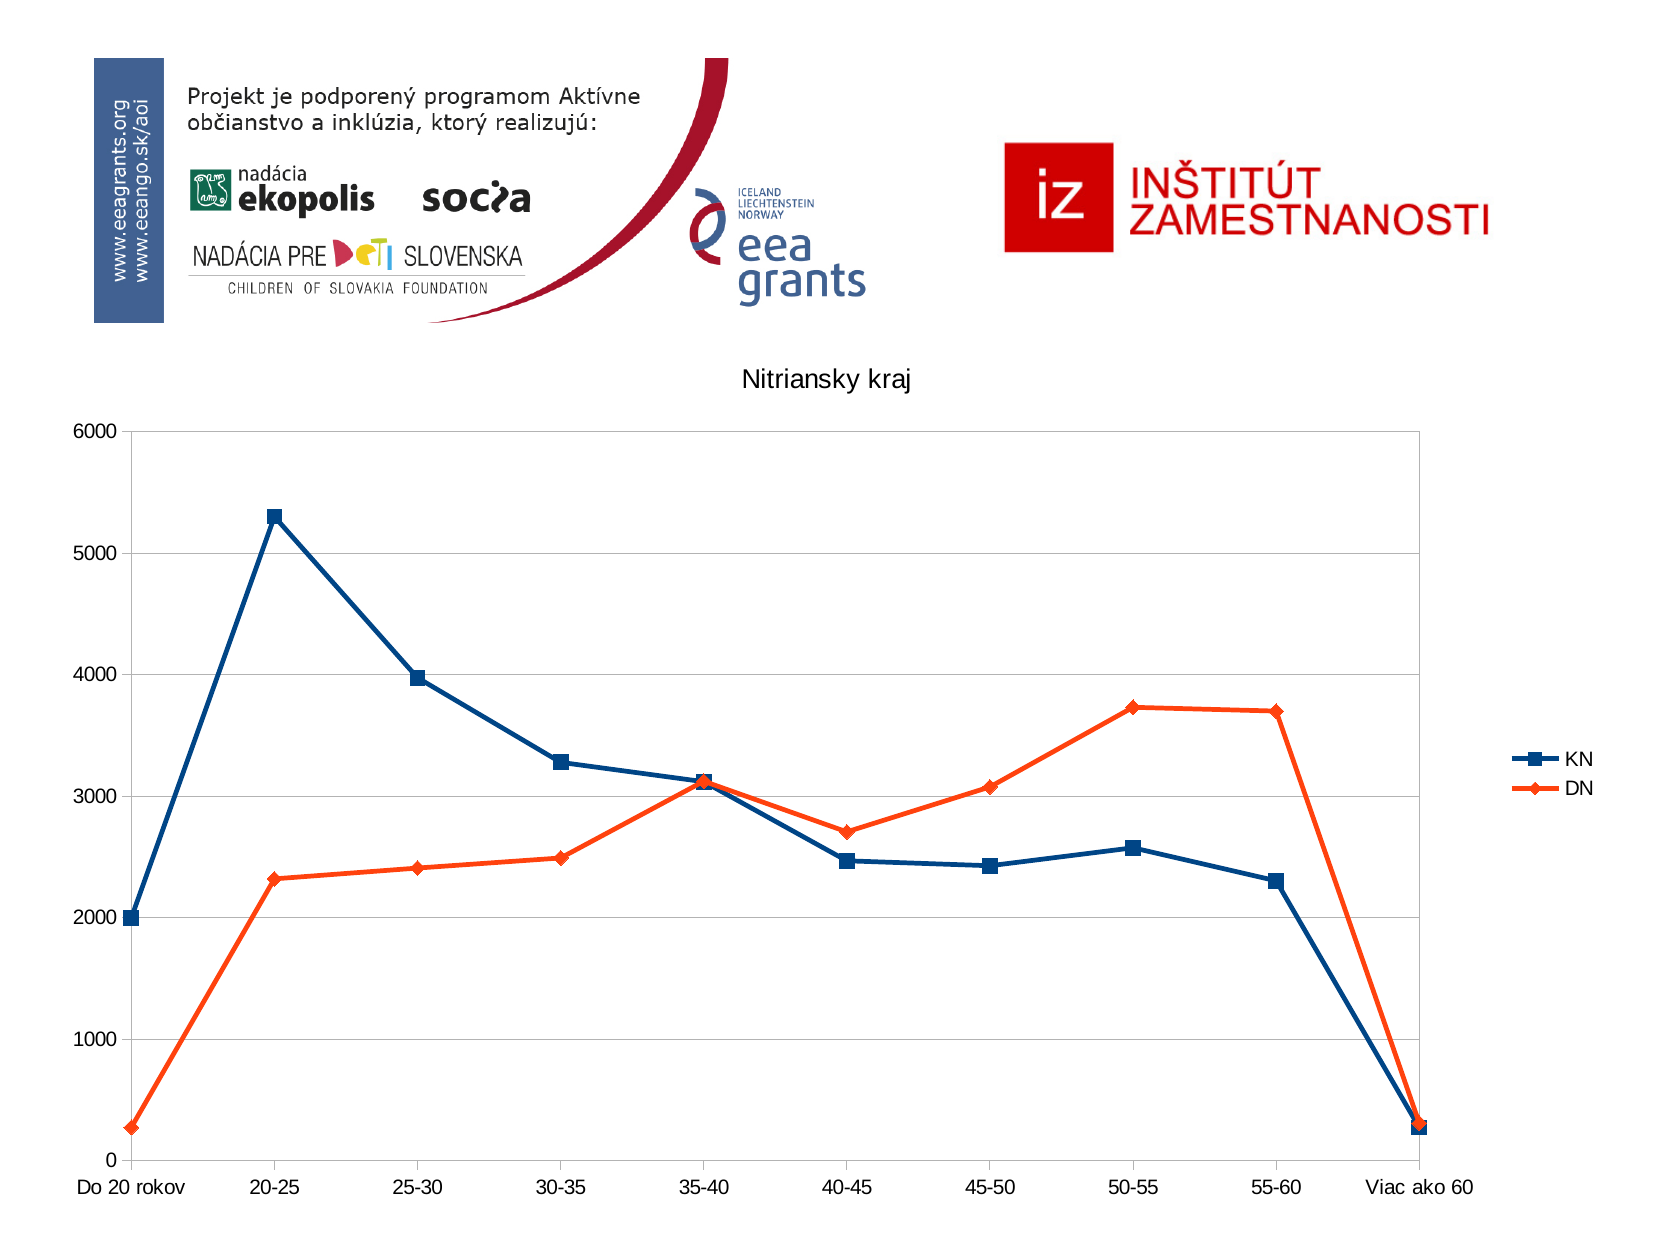

#
### Chart: Nitriansky kraj
| Category | KN | DN |
|---|---|---|
| Do 20 rokov | 1998.0 | 273.0 |
| 20-25 | 5302.0 | 2319.0 |
| 25-30 | 3975.0 | 2408.0 |
| 30-35 | 3279.0 | 2491.0 |
| 35-40 | 3119.0 | 3123.0 |
| 40-45 | 2468.0 | 2706.0 |
| 45-50 | 2427.0 | 3076.0 |
| 50-55 | 2575.0 | 3732.0 |
| 55-60 | 2303.0 | 3701.0 |
| Viac ako 60 | 271.0 | 308.0 |NITRIANSKY KRAJ